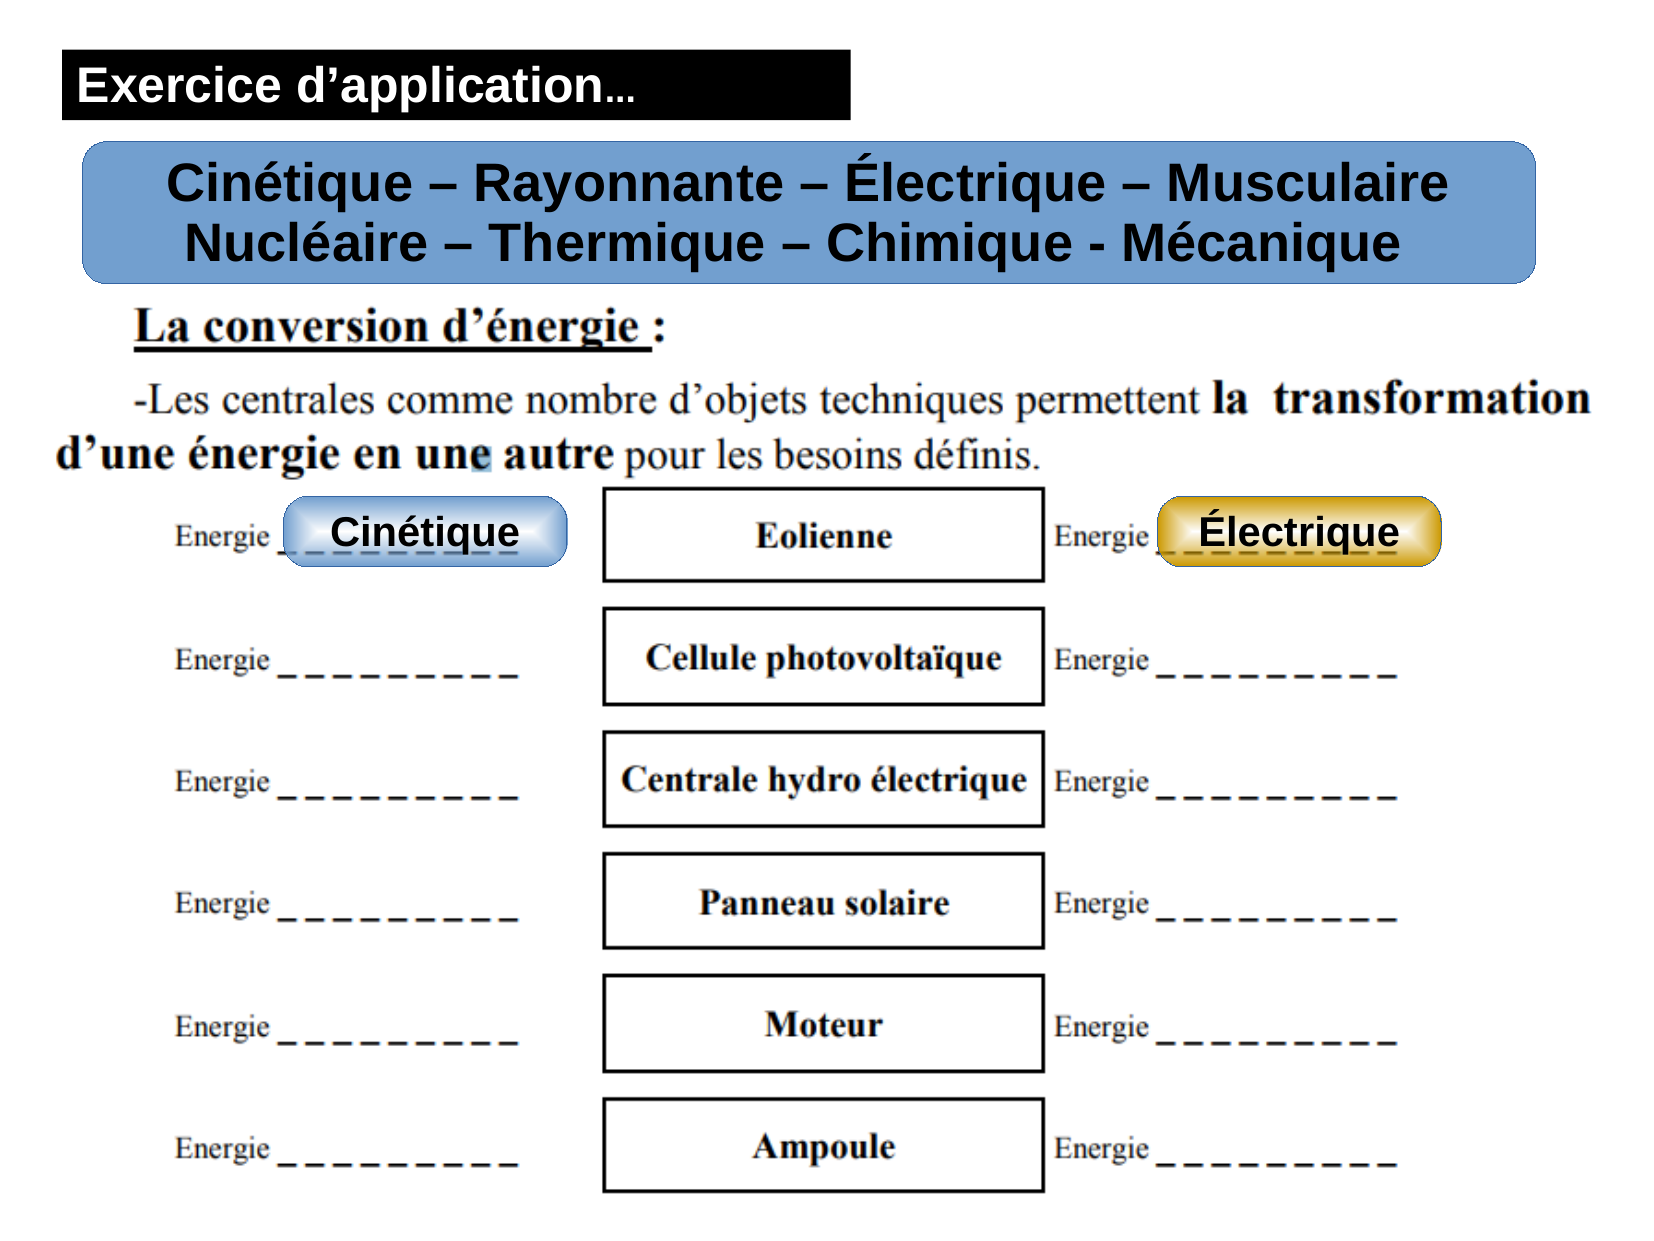

Cinétique
Électrique
Thermique
Électrique
Électrique
Mécanique
Rayonnante
Rayonnante
Rayonnante
Électrique
Exercice d’application...
Cinétique – Rayonnante – Électrique – Musculaire
 Nucléaire – Thermique – Chimique - Mécanique
Cinétique
Électrique